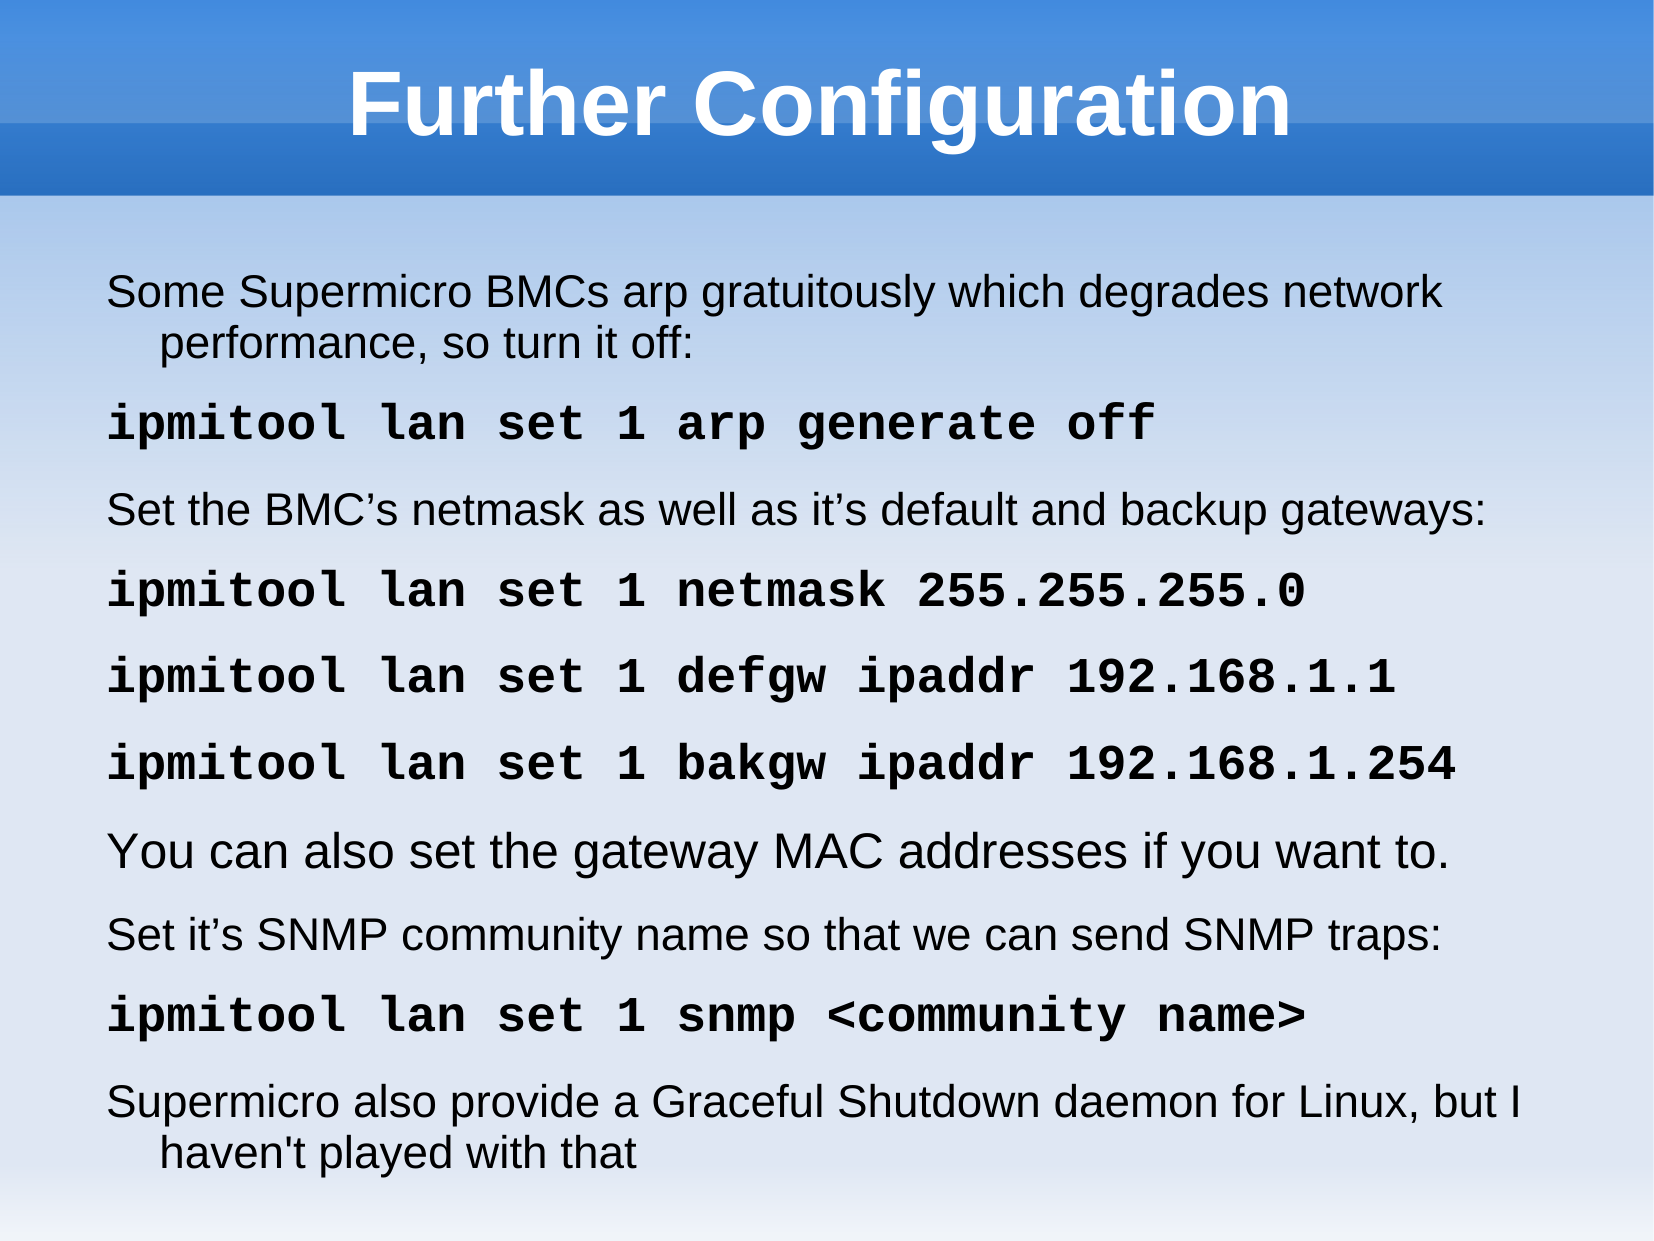

# Further Configuration
Some Supermicro BMCs arp gratuitously which degrades network performance, so turn it off:
ipmitool lan set 1 arp generate off
Set the BMC’s netmask as well as it’s default and backup gateways:
ipmitool lan set 1 netmask 255.255.255.0
ipmitool lan set 1 defgw ipaddr 192.168.1.1
ipmitool lan set 1 bakgw ipaddr 192.168.1.254
You can also set the gateway MAC addresses if you want to.
Set it’s SNMP community name so that we can send SNMP traps:
ipmitool lan set 1 snmp <community name>
Supermicro also provide a Graceful Shutdown daemon for Linux, but I haven't played with that